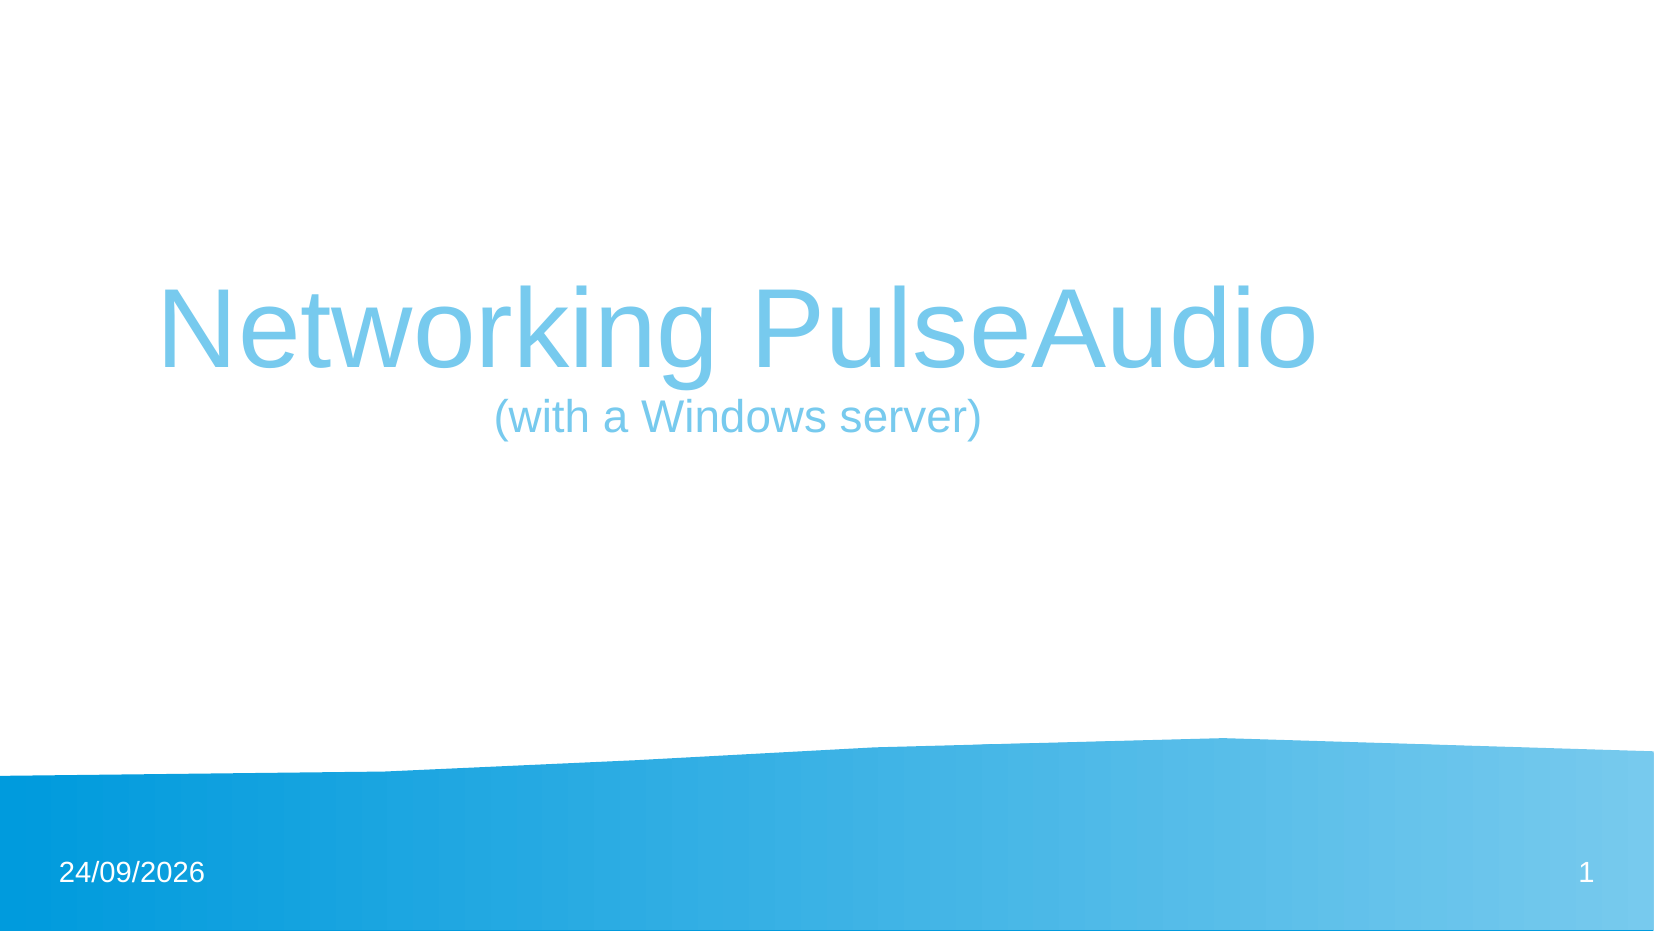

# Networking PulseAudio (with a Windows server)